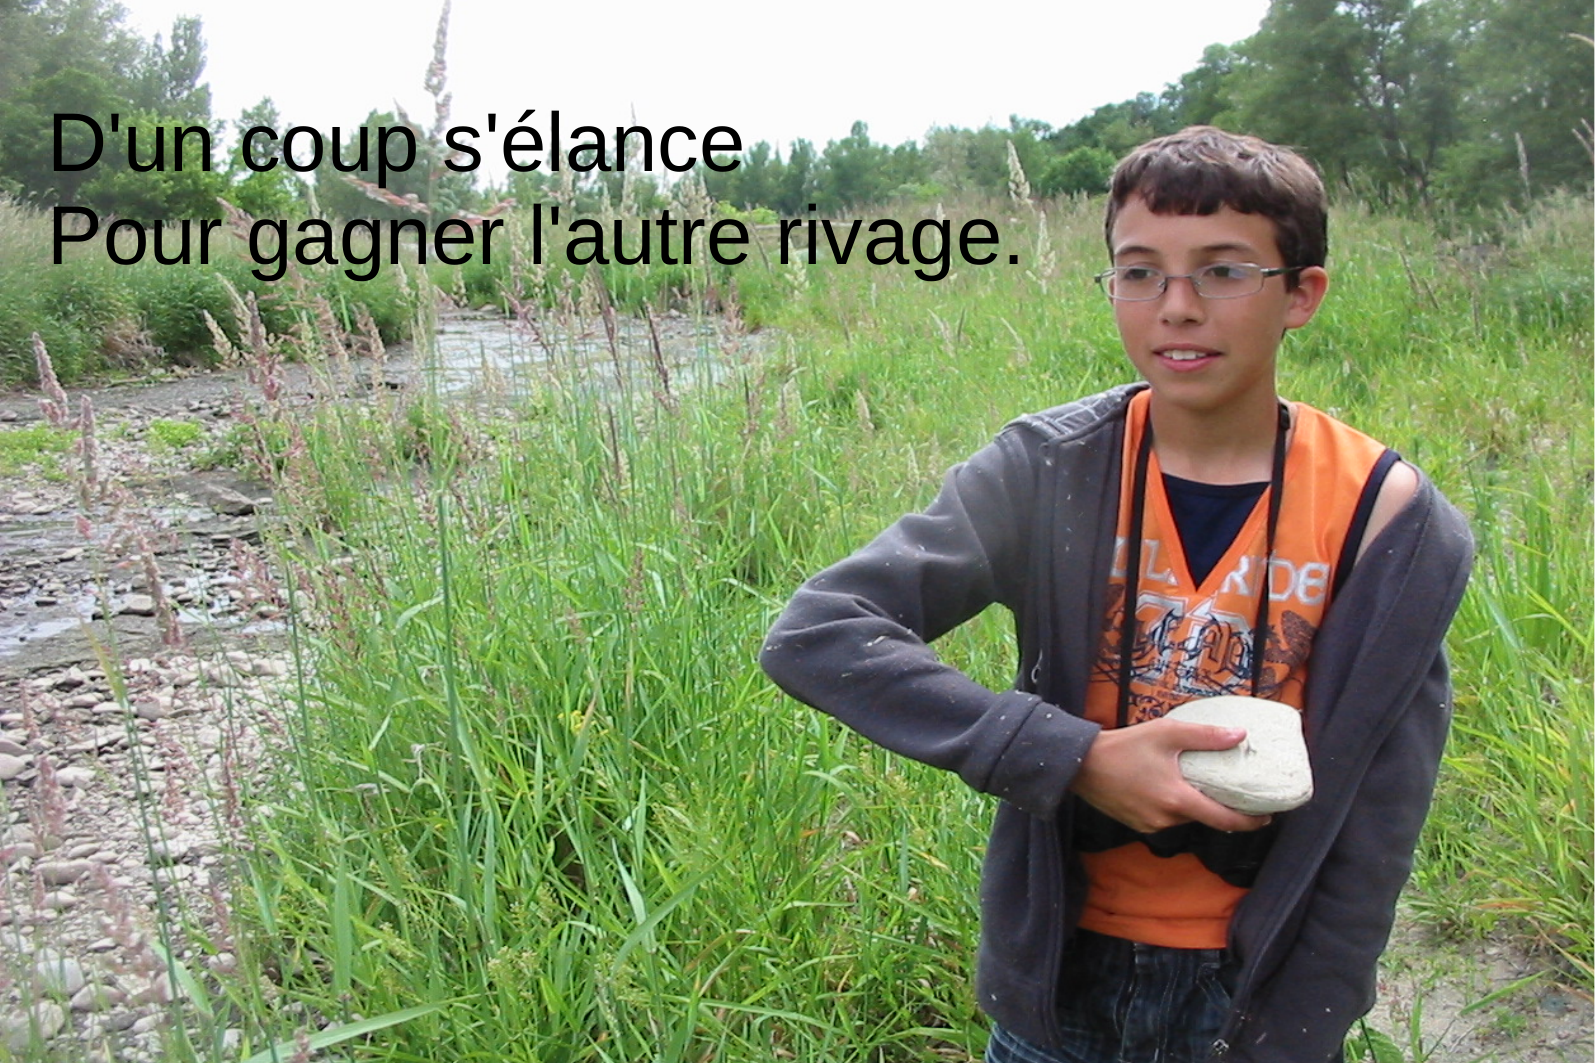

D'un coup s'élance
Pour gagner l'autre rivage.